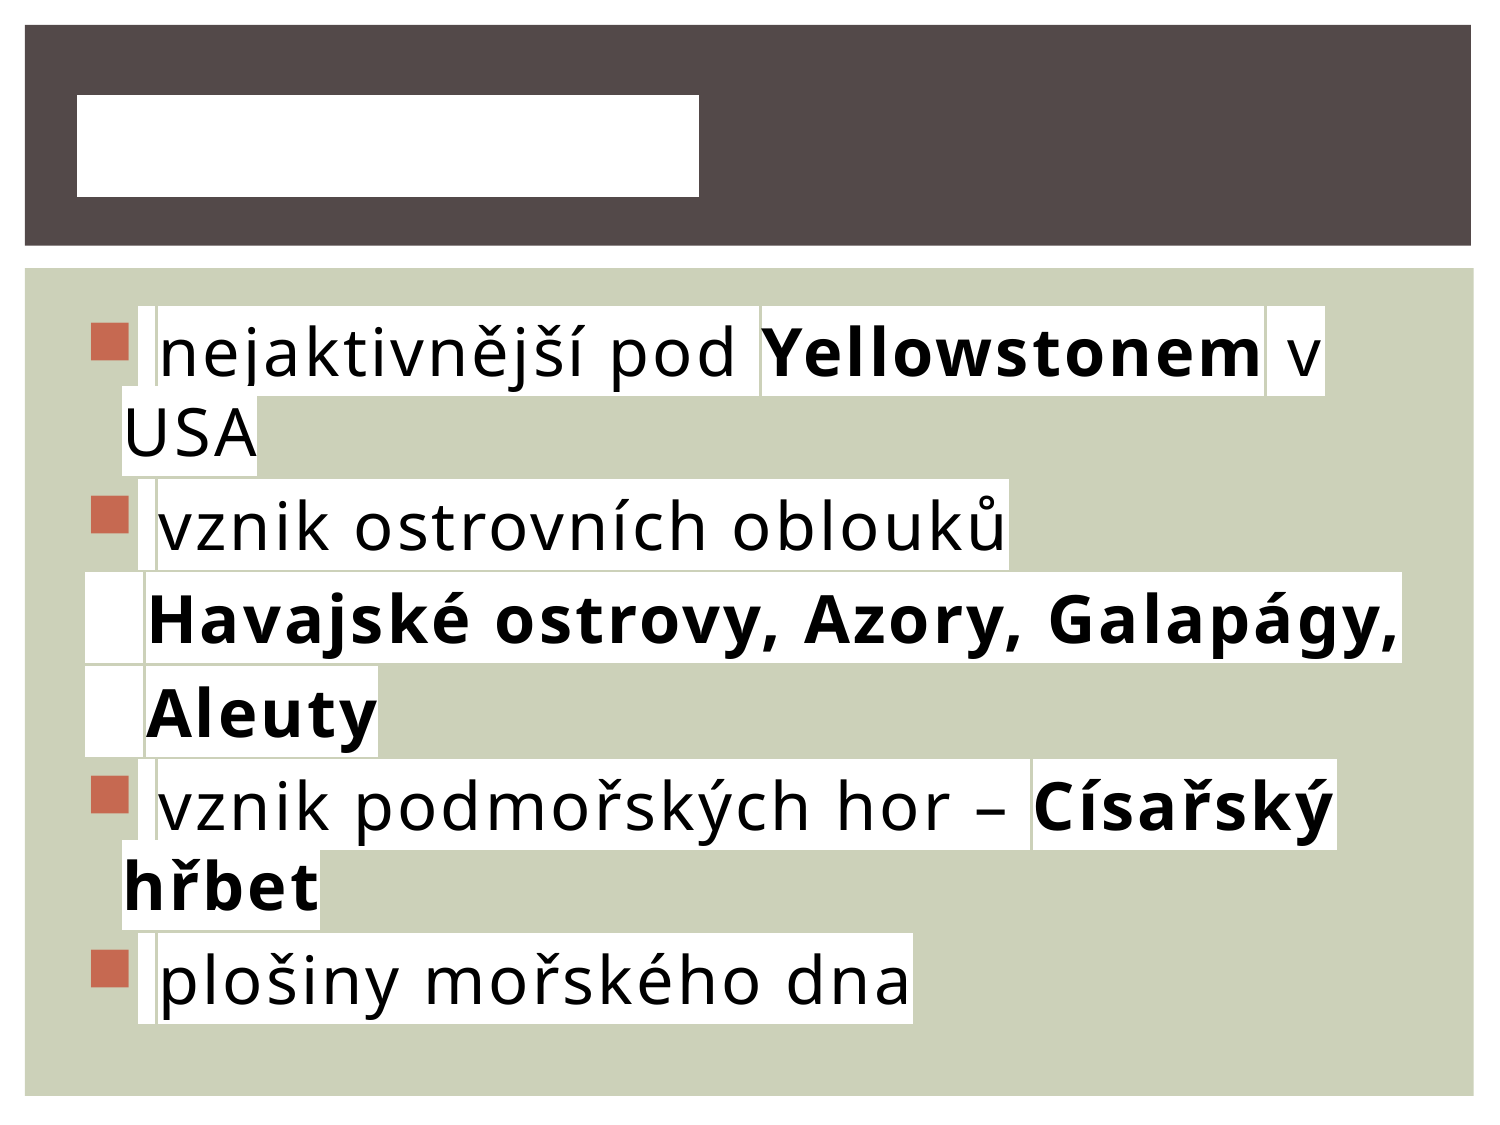

# Horké skvrny
 nejaktivnější pod Yellowstonem v USA
 vznik ostrovních oblouků
 Havajské ostrovy, Azory, Galapágy,
 Aleuty
 vznik podmořských hor – Císařský hřbet
 plošiny mořského dna